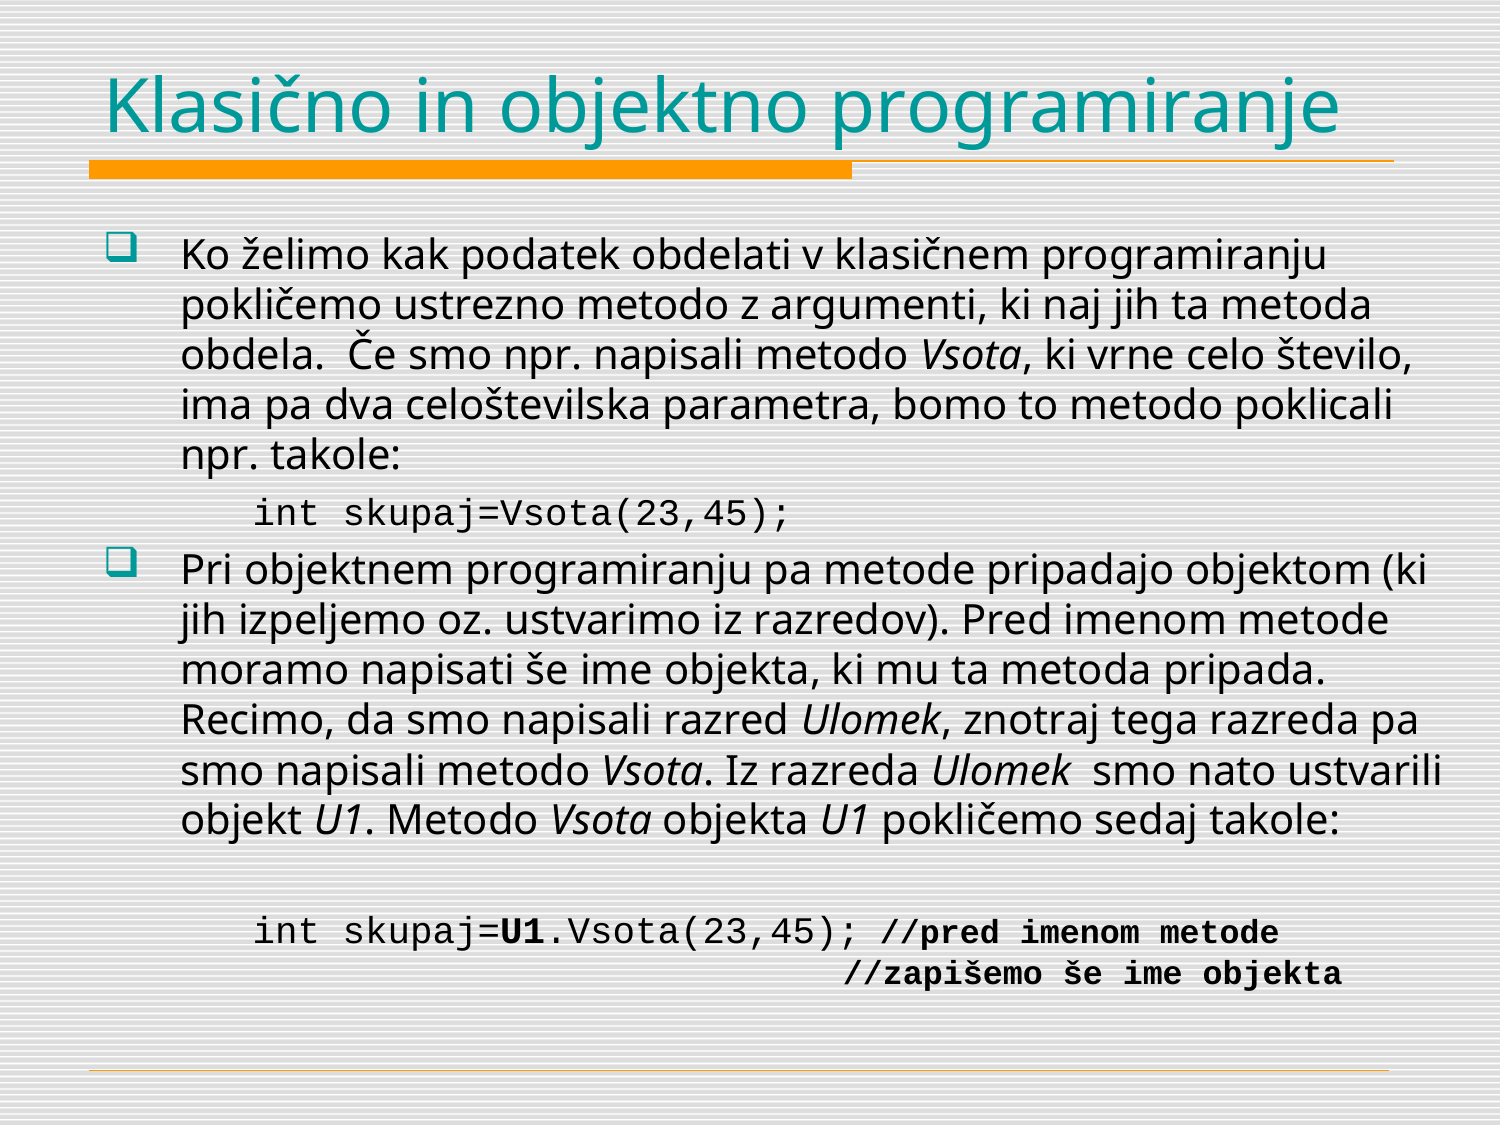

# Klasično in objektno programiranje
Ko želimo kak podatek obdelati v klasičnem programiranju pokličemo ustrezno metodo z argumenti, ki naj jih ta metoda obdela. Če smo npr. napisali metodo Vsota, ki vrne celo število, ima pa dva celoštevilska parametra, bomo to metodo poklicali npr. takole:
int skupaj=Vsota(23,45);
Pri objektnem programiranju pa metode pripadajo objektom (ki jih izpeljemo oz. ustvarimo iz razredov). Pred imenom metode moramo napisati še ime objekta, ki mu ta metoda pripada. Recimo, da smo napisali razred Ulomek, znotraj tega razreda pa smo napisali metodo Vsota. Iz razreda Ulomek smo nato ustvarili objekt U1. Metodo Vsota objekta U1 pokličemo sedaj takole:
int skupaj=U1.Vsota(23,45); //pred imenom metode 					 //zapišemo še ime objekta